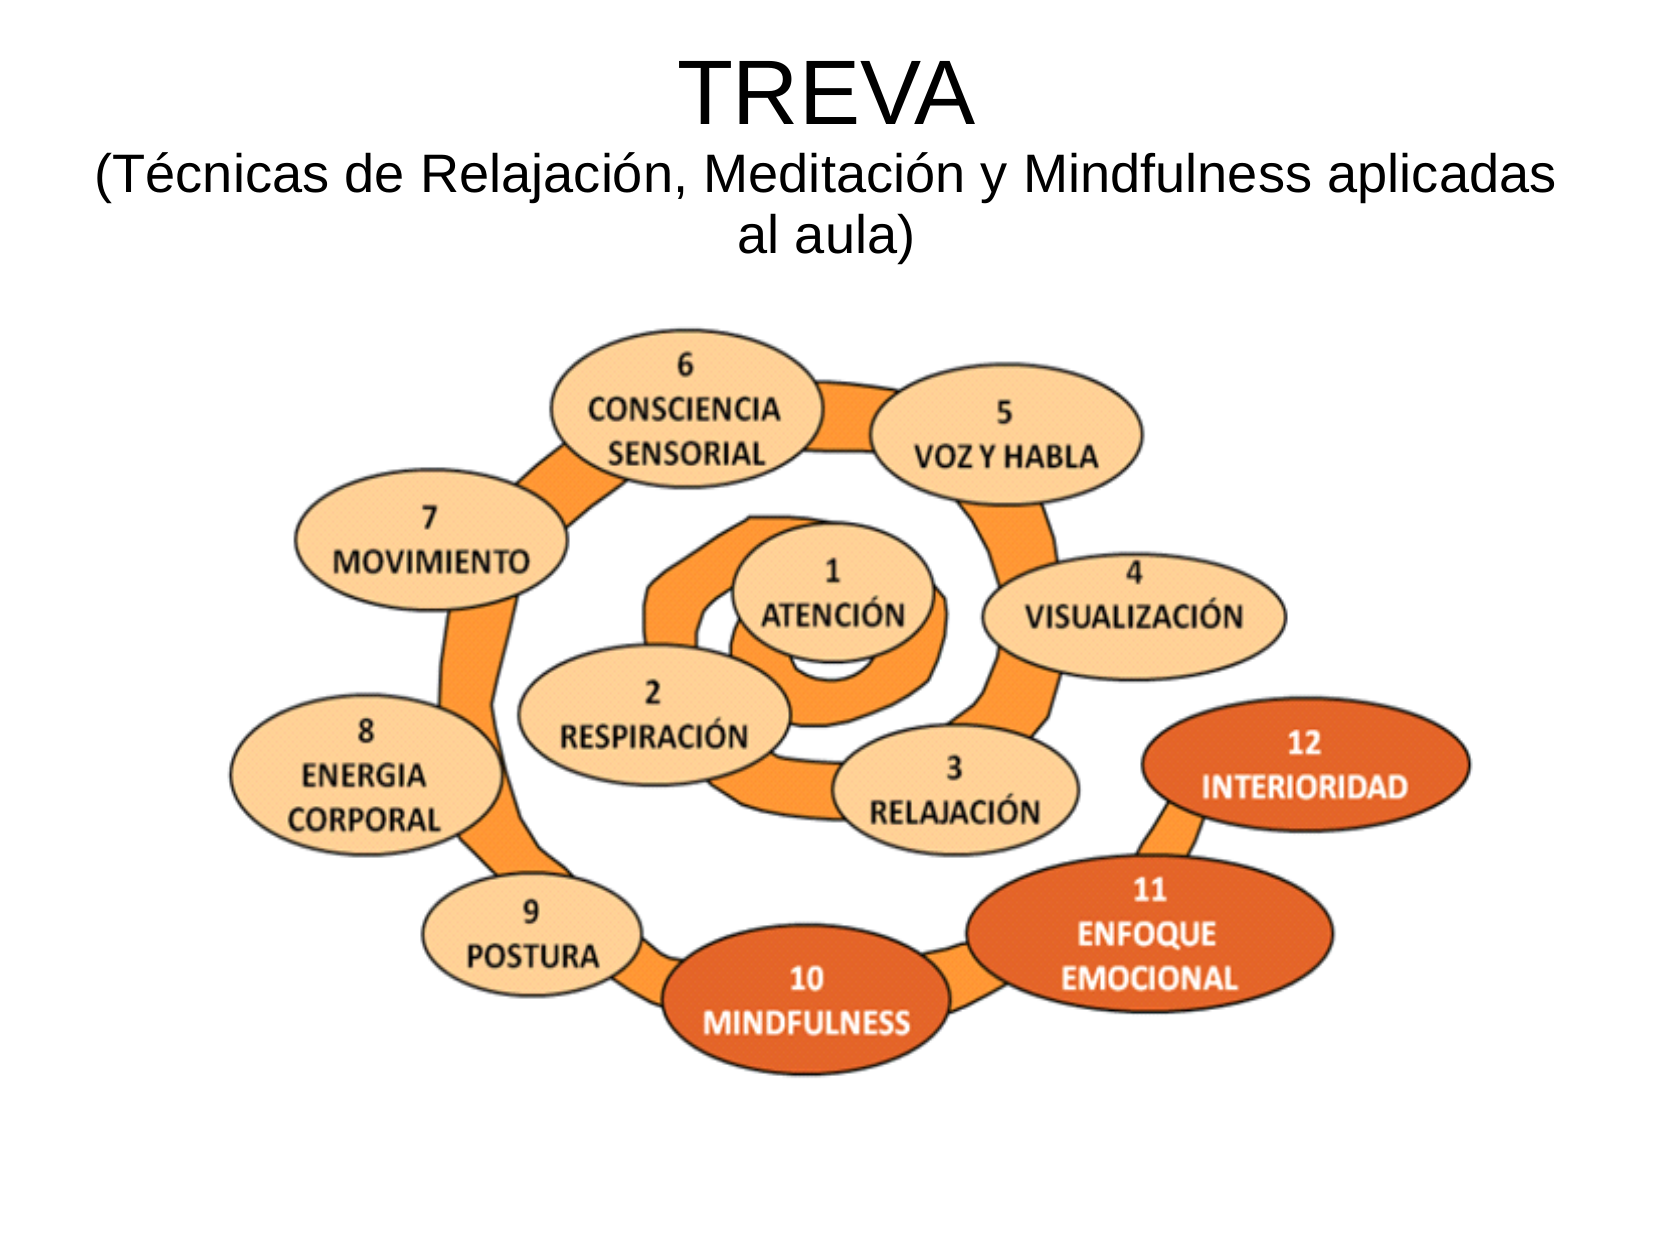

# TREVA (Técnicas de Relajación, Meditación y Mindfulness aplicadas al aula)